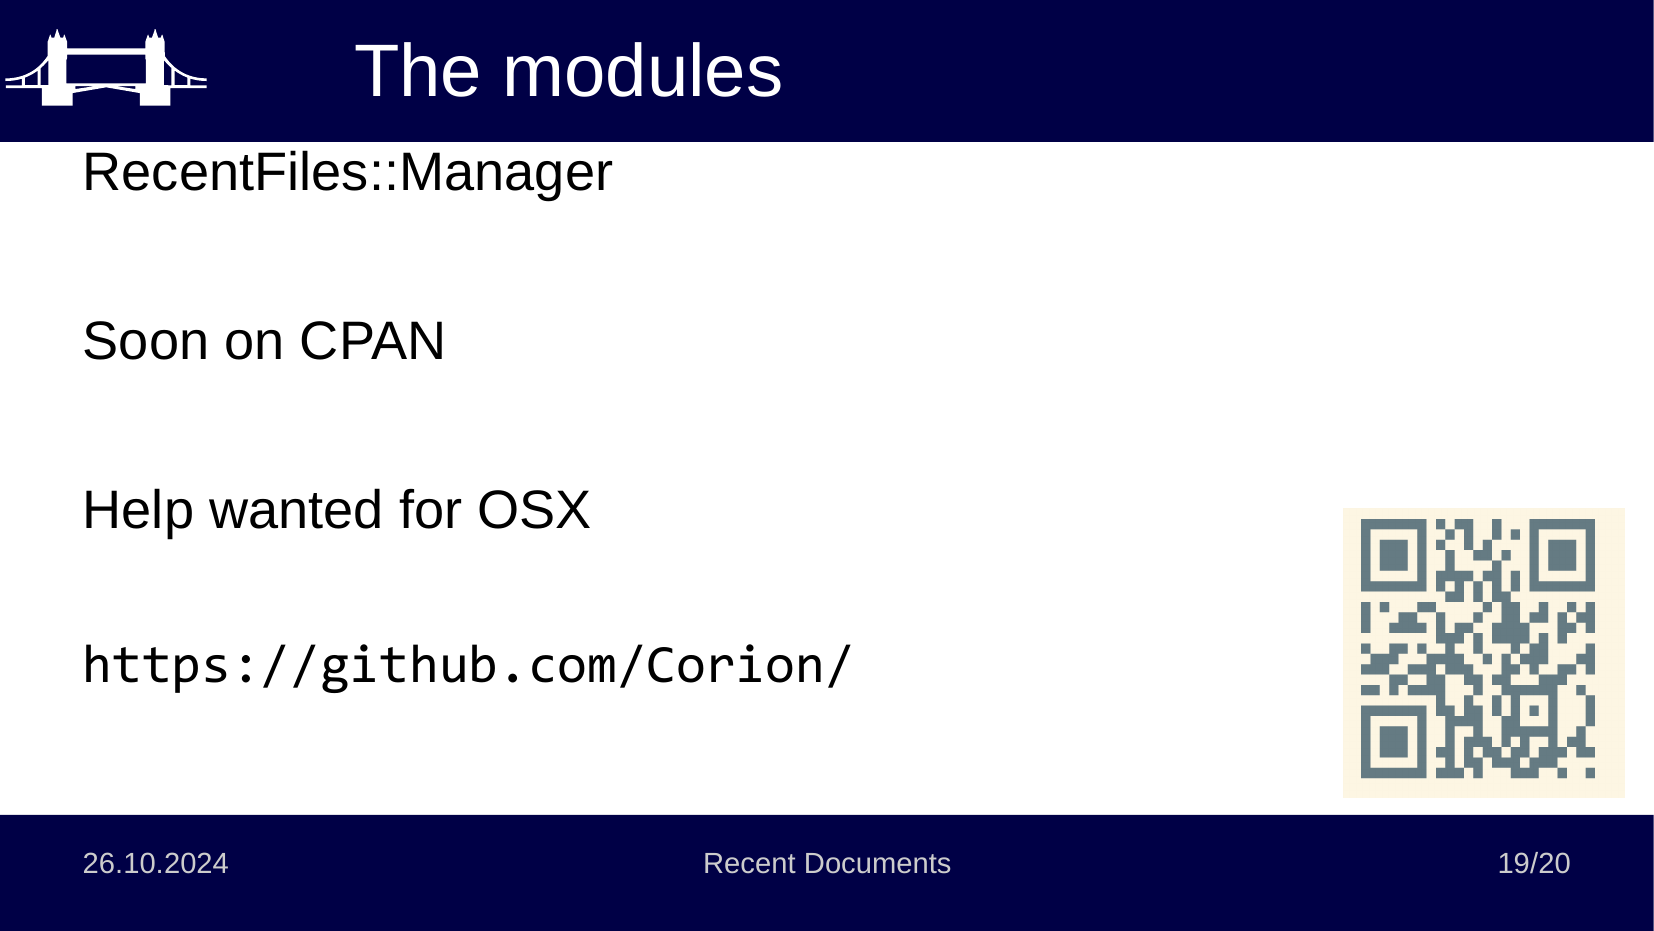

# The modules
RecentFiles::Manager
Soon on CPAN
Help wanted for OSX
https://github.com/Corion/
08. März 2019
19